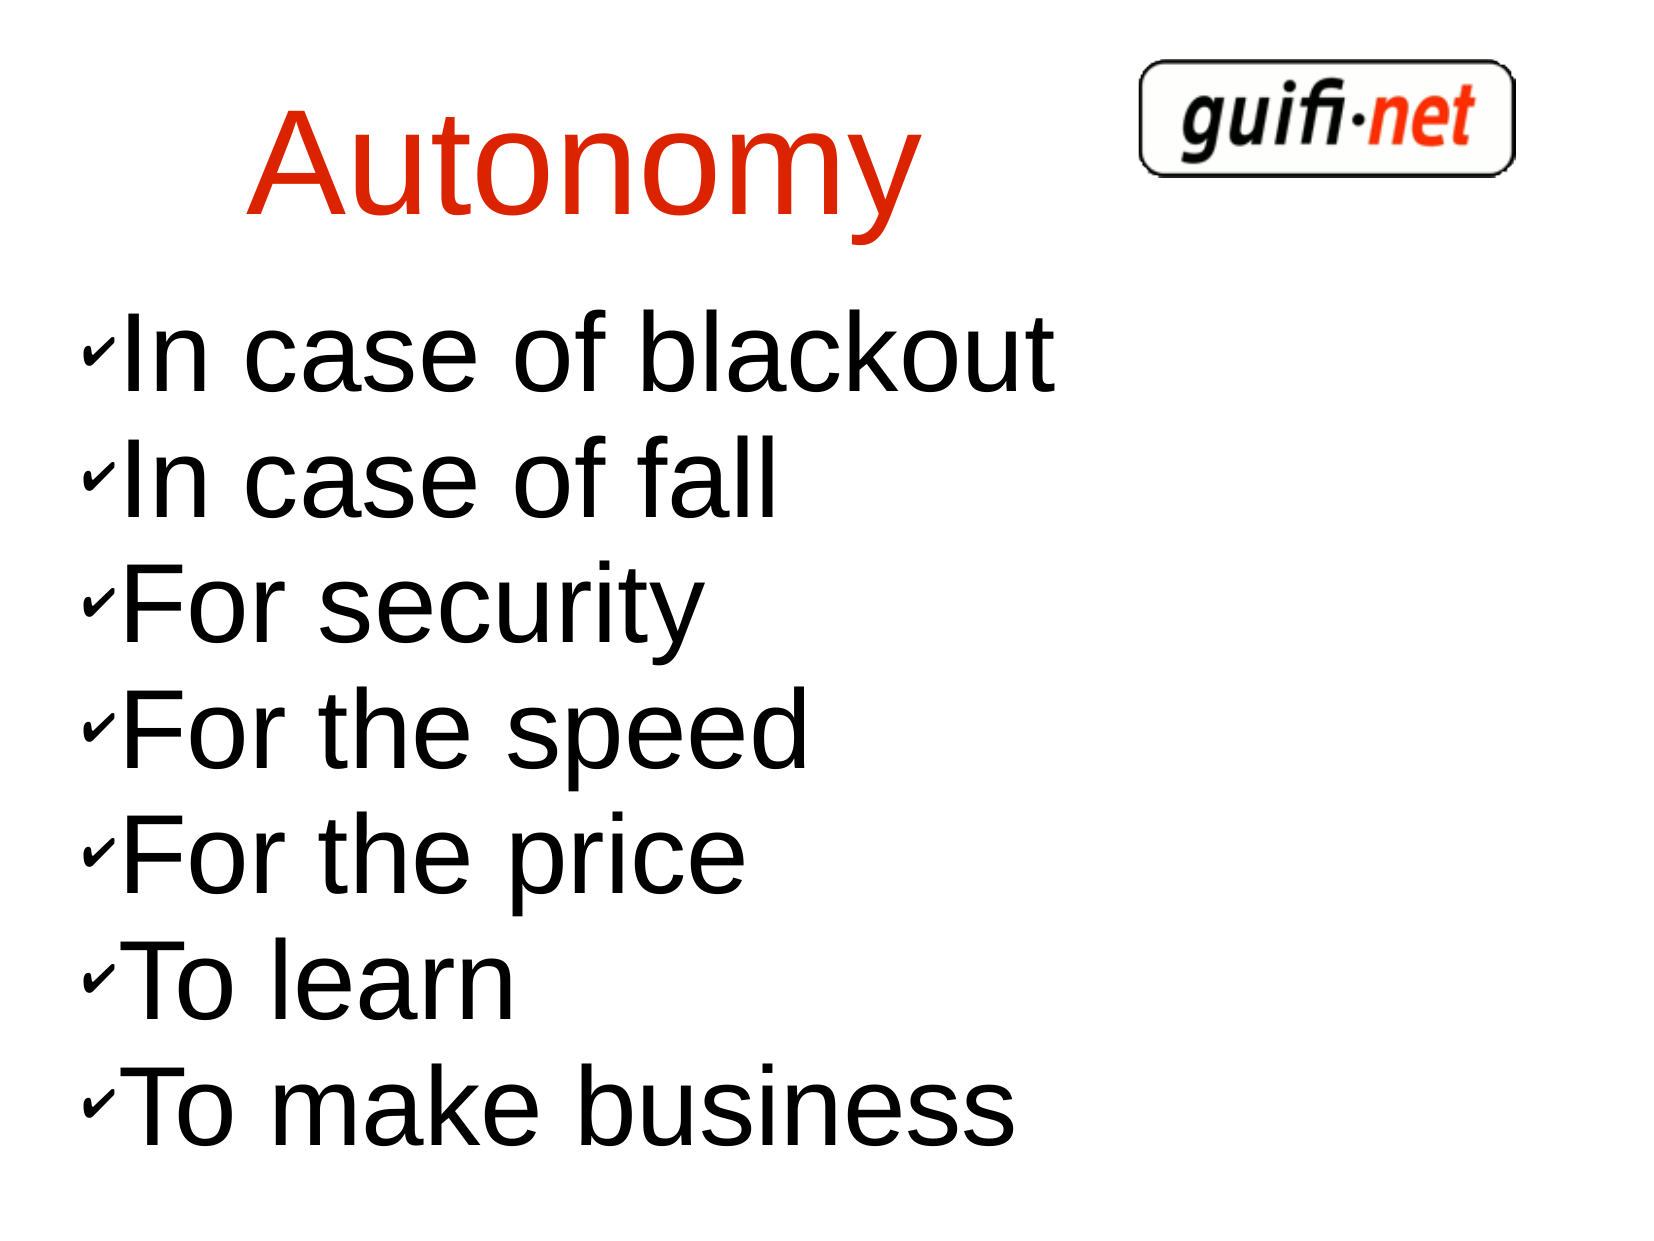

# Autonomy
In case of blackout
In case of fall
For security
For the speed
For the price
To learn
To make business